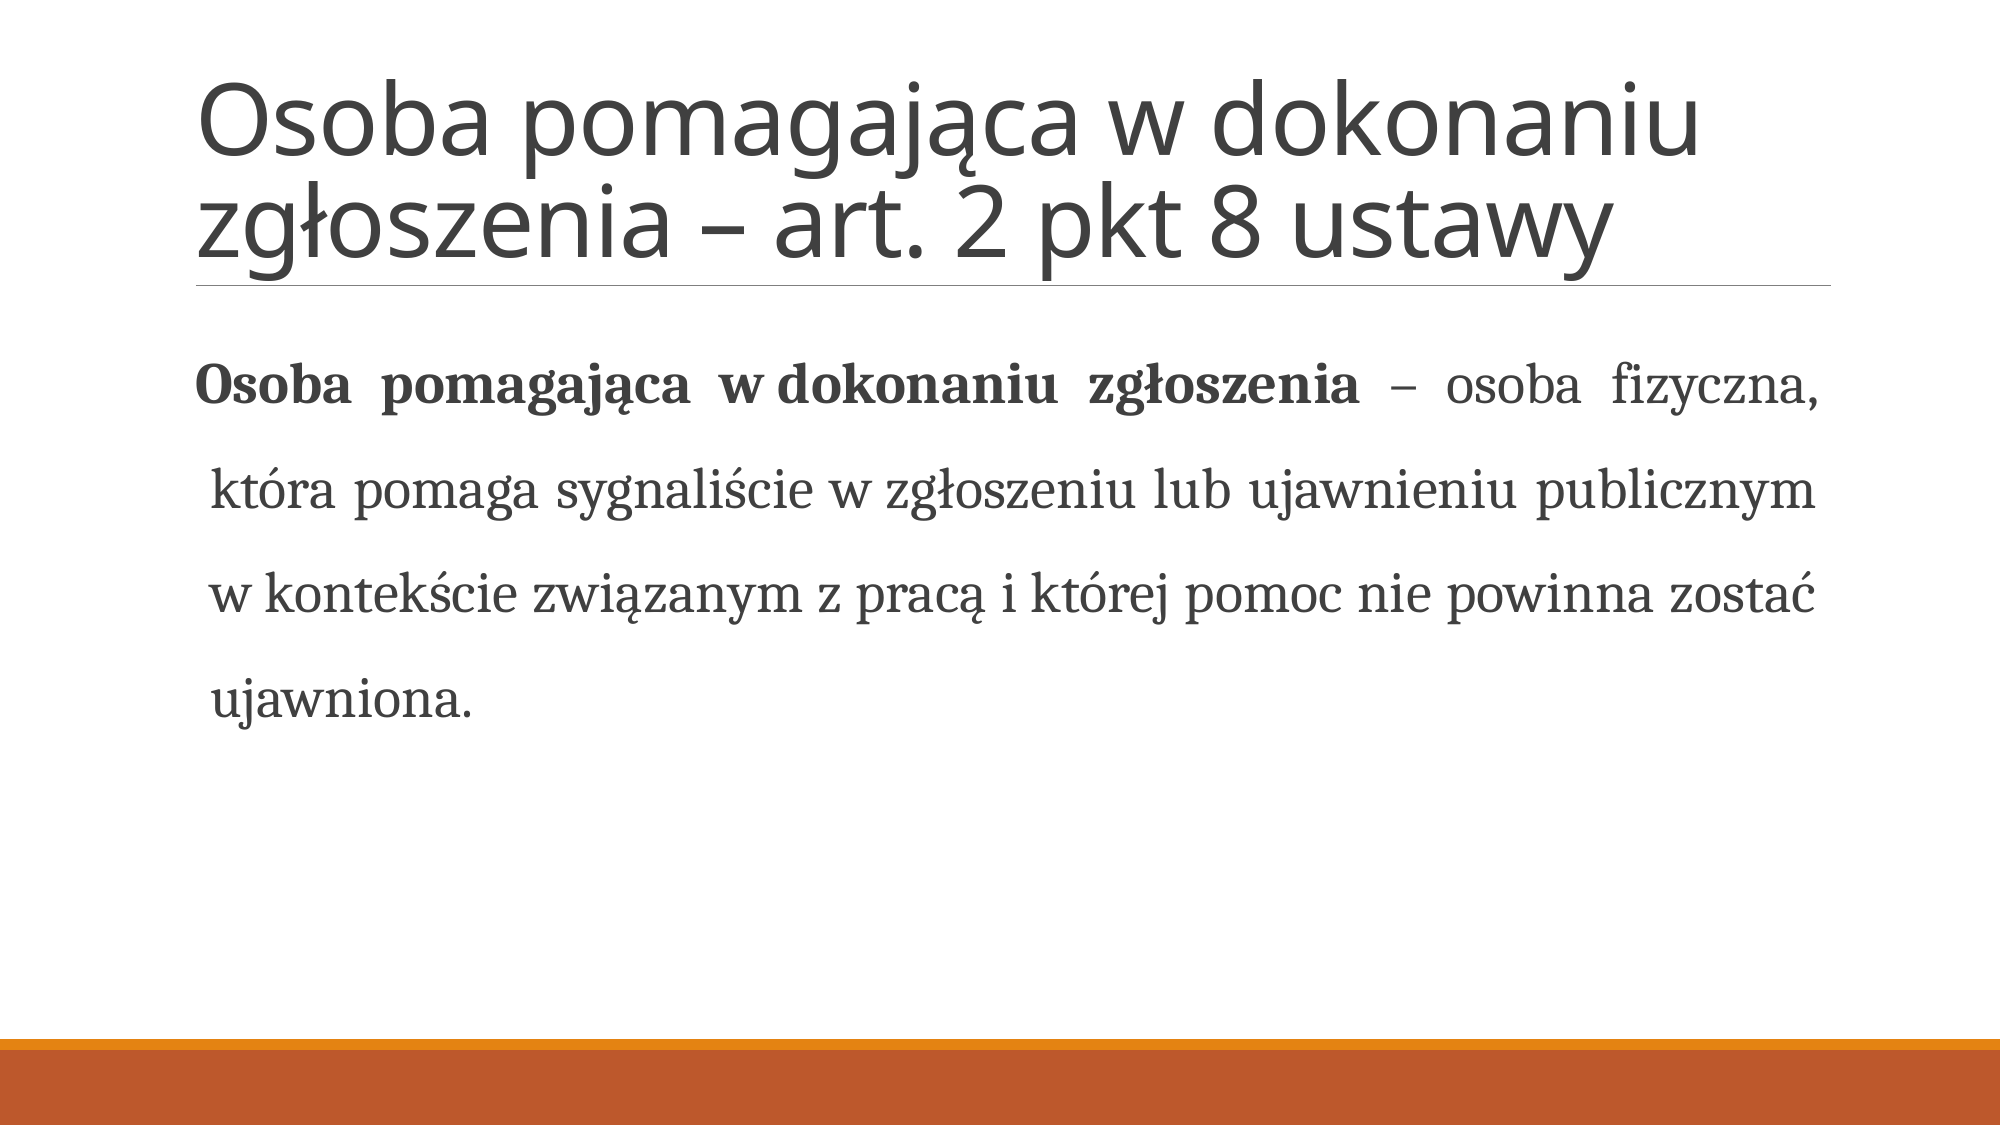

# Osoba pomagająca w dokonaniu zgłoszenia – art. 2 pkt 8 ustawy
Osoba pomagająca w dokonaniu zgłoszenia – osoba fizyczna, która pomaga sygnaliście w zgłoszeniu lub ujawnieniu publicznym w kontekście związanym z pracą i której pomoc nie powinna zostać ujawniona.